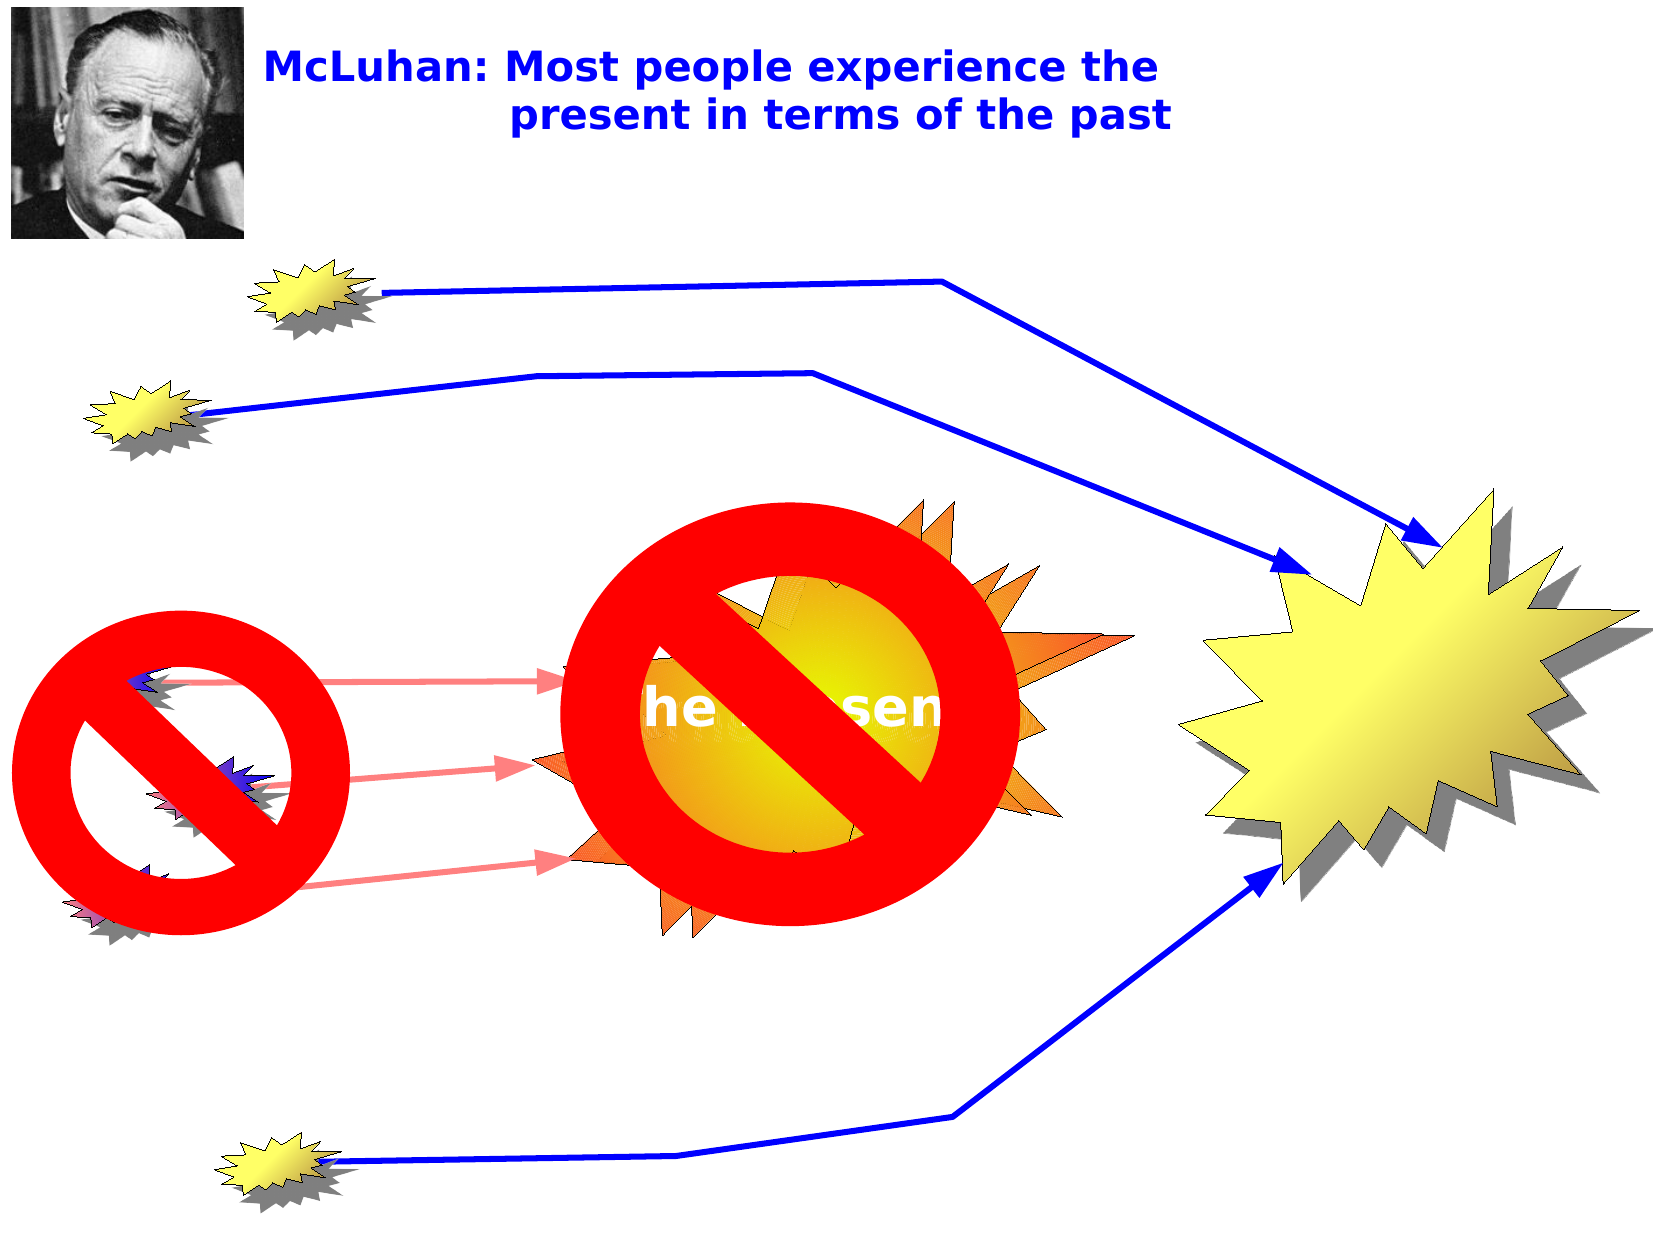

McLuhan: Most people experience the
 present in terms of the past
The Present
The Present